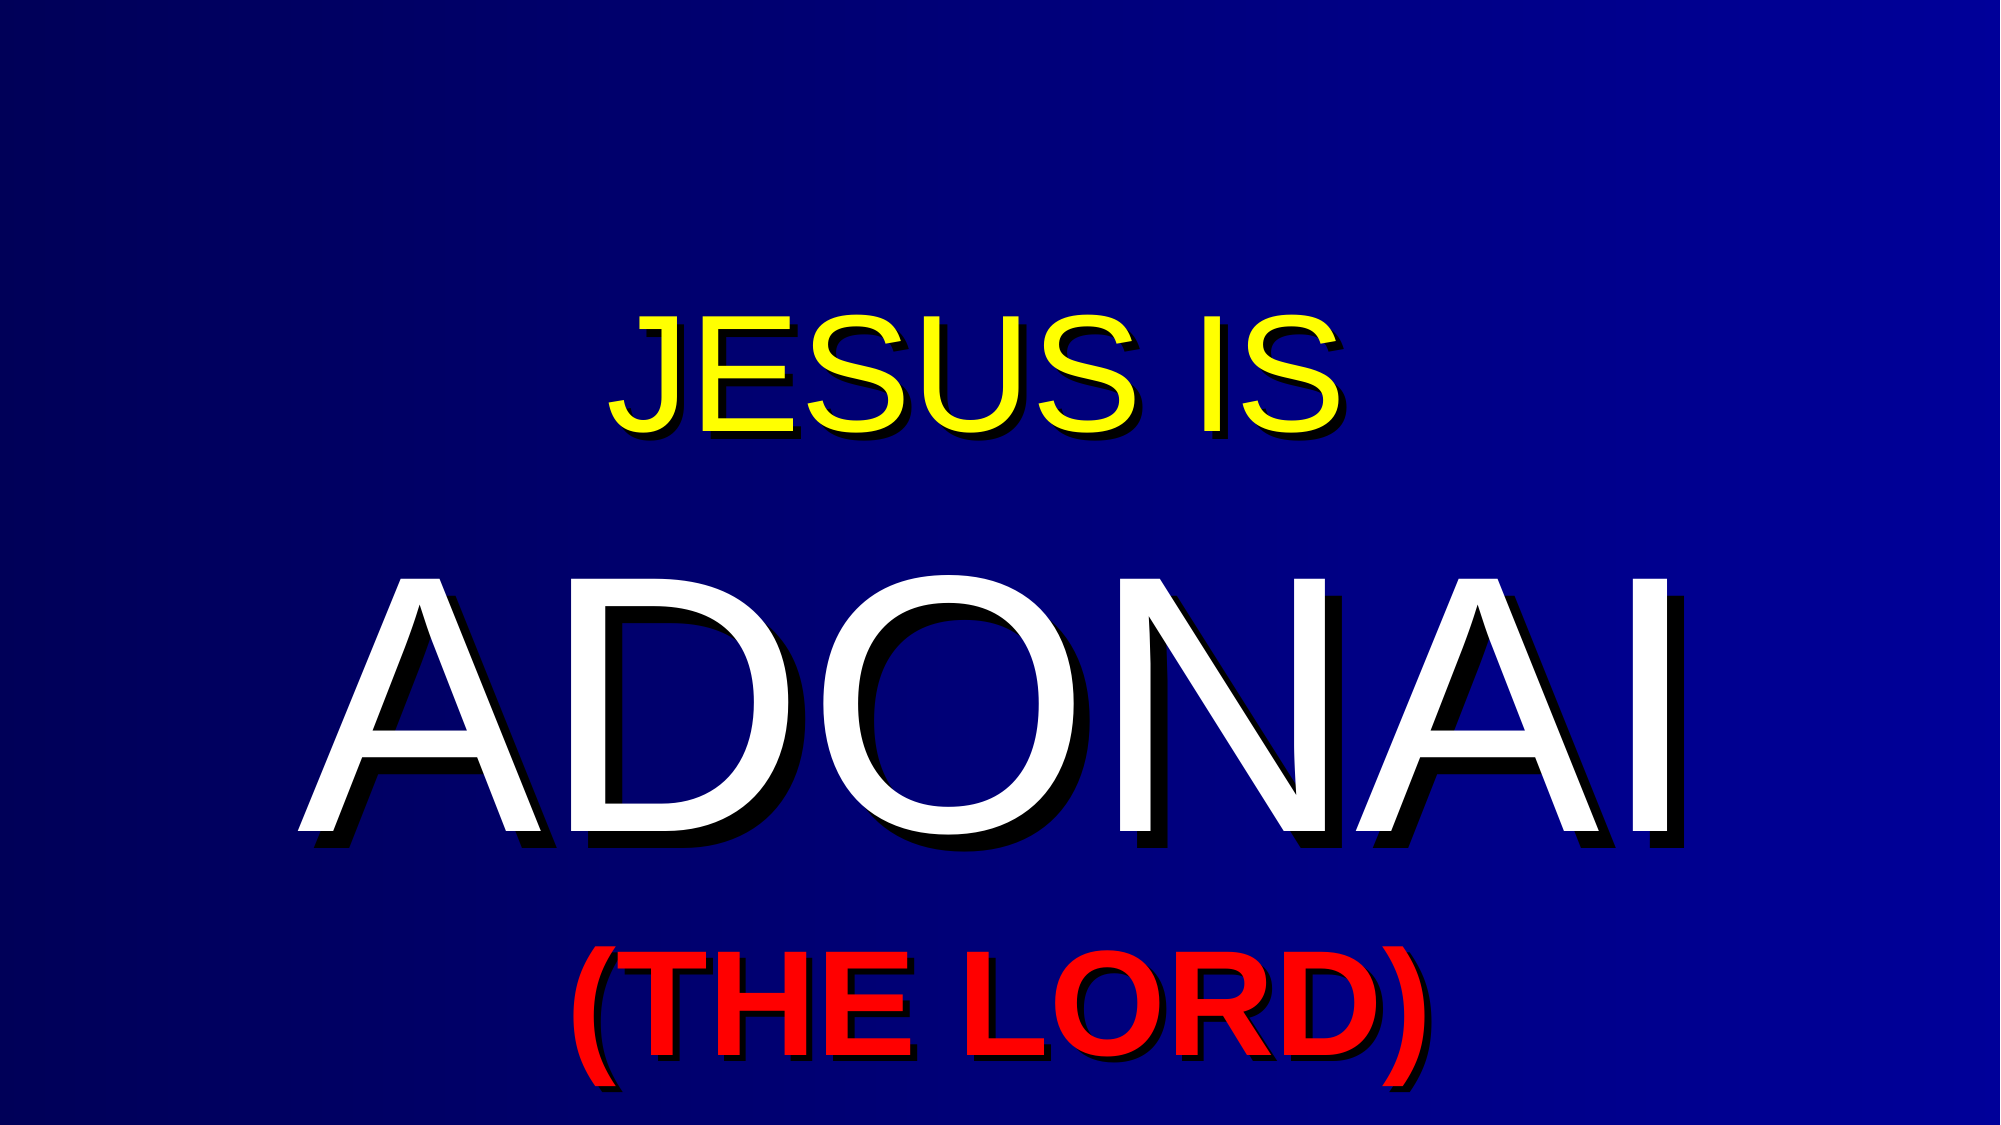

# JESUS IS ADONAI (THE LORD) Deut. 6:4 & Phil. 2:5 - 11